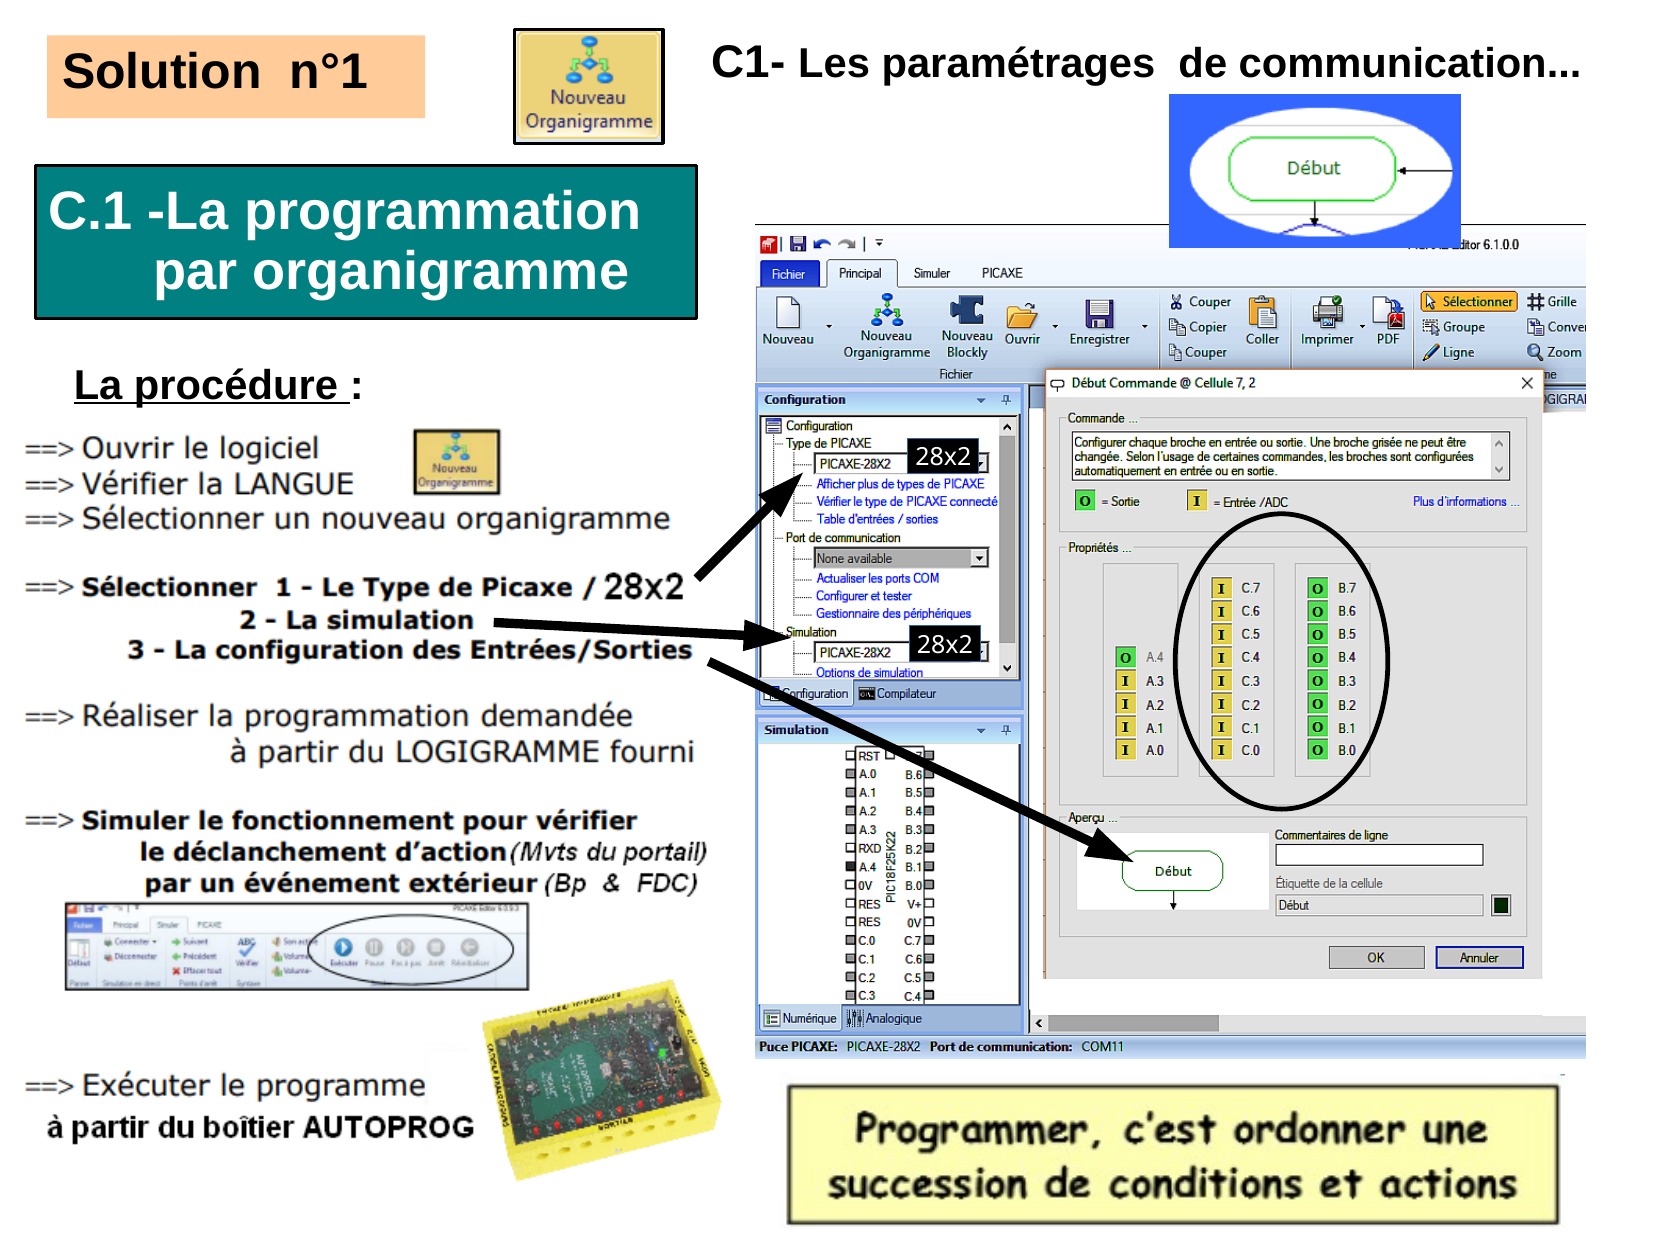

C1- Les paramétrages de communication...
Solution n°1
C.1 -La programmation
 par organigramme
La procédure :
28x2
28x2